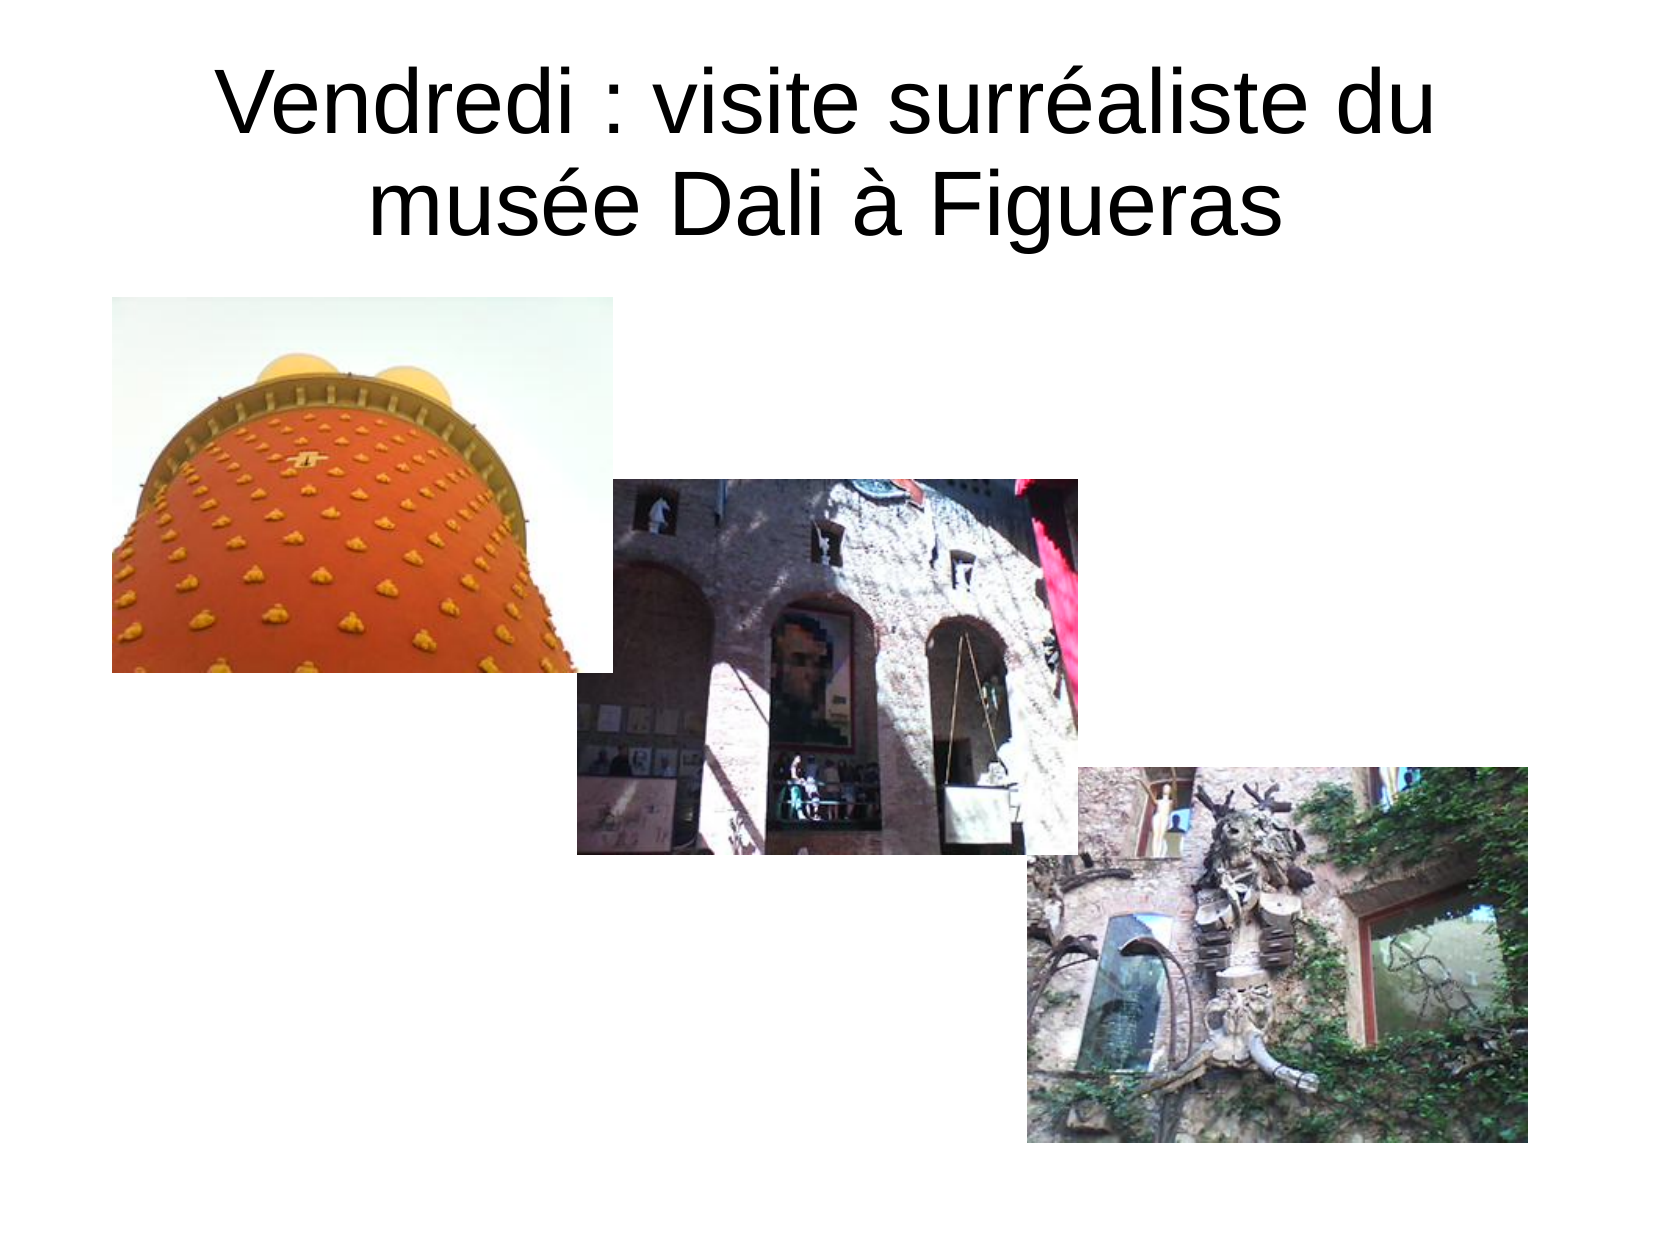

# Vendredi : visite surréaliste du musée Dali à Figueras